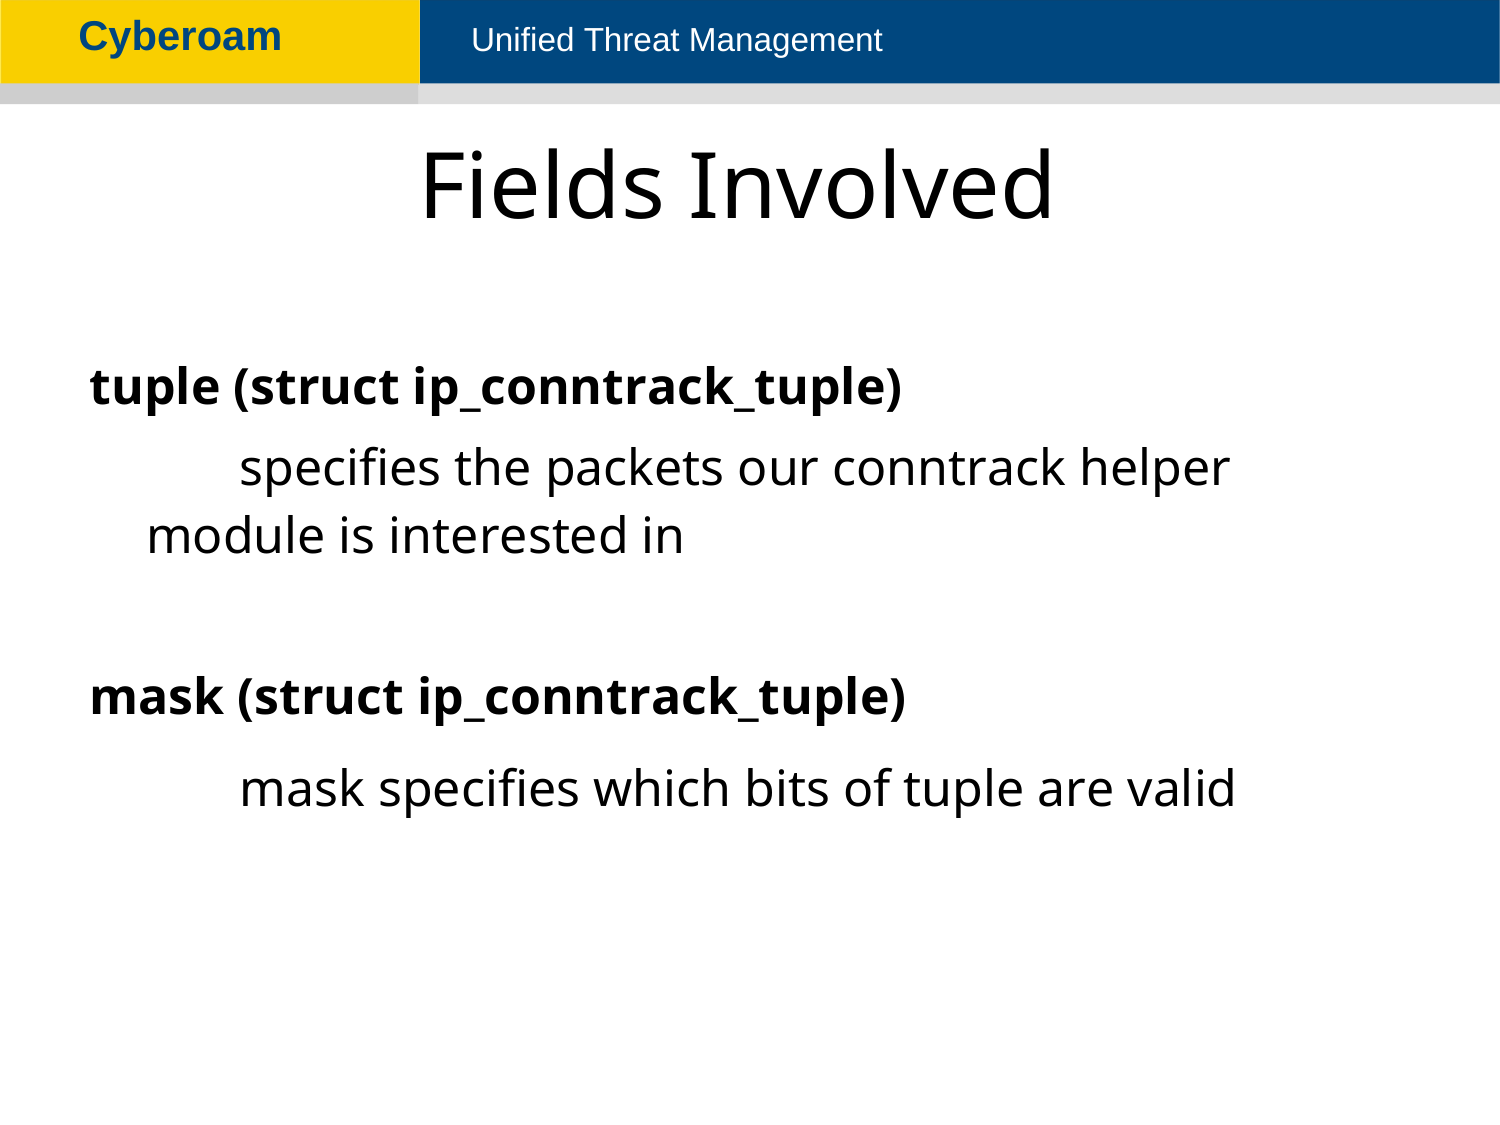

# Fields Involved
tuple (struct ip_conntrack_tuple)
		specifies the packets our conntrack helper module is interested in
mask (struct ip_conntrack_tuple)
		mask specifies which bits of tuple are valid